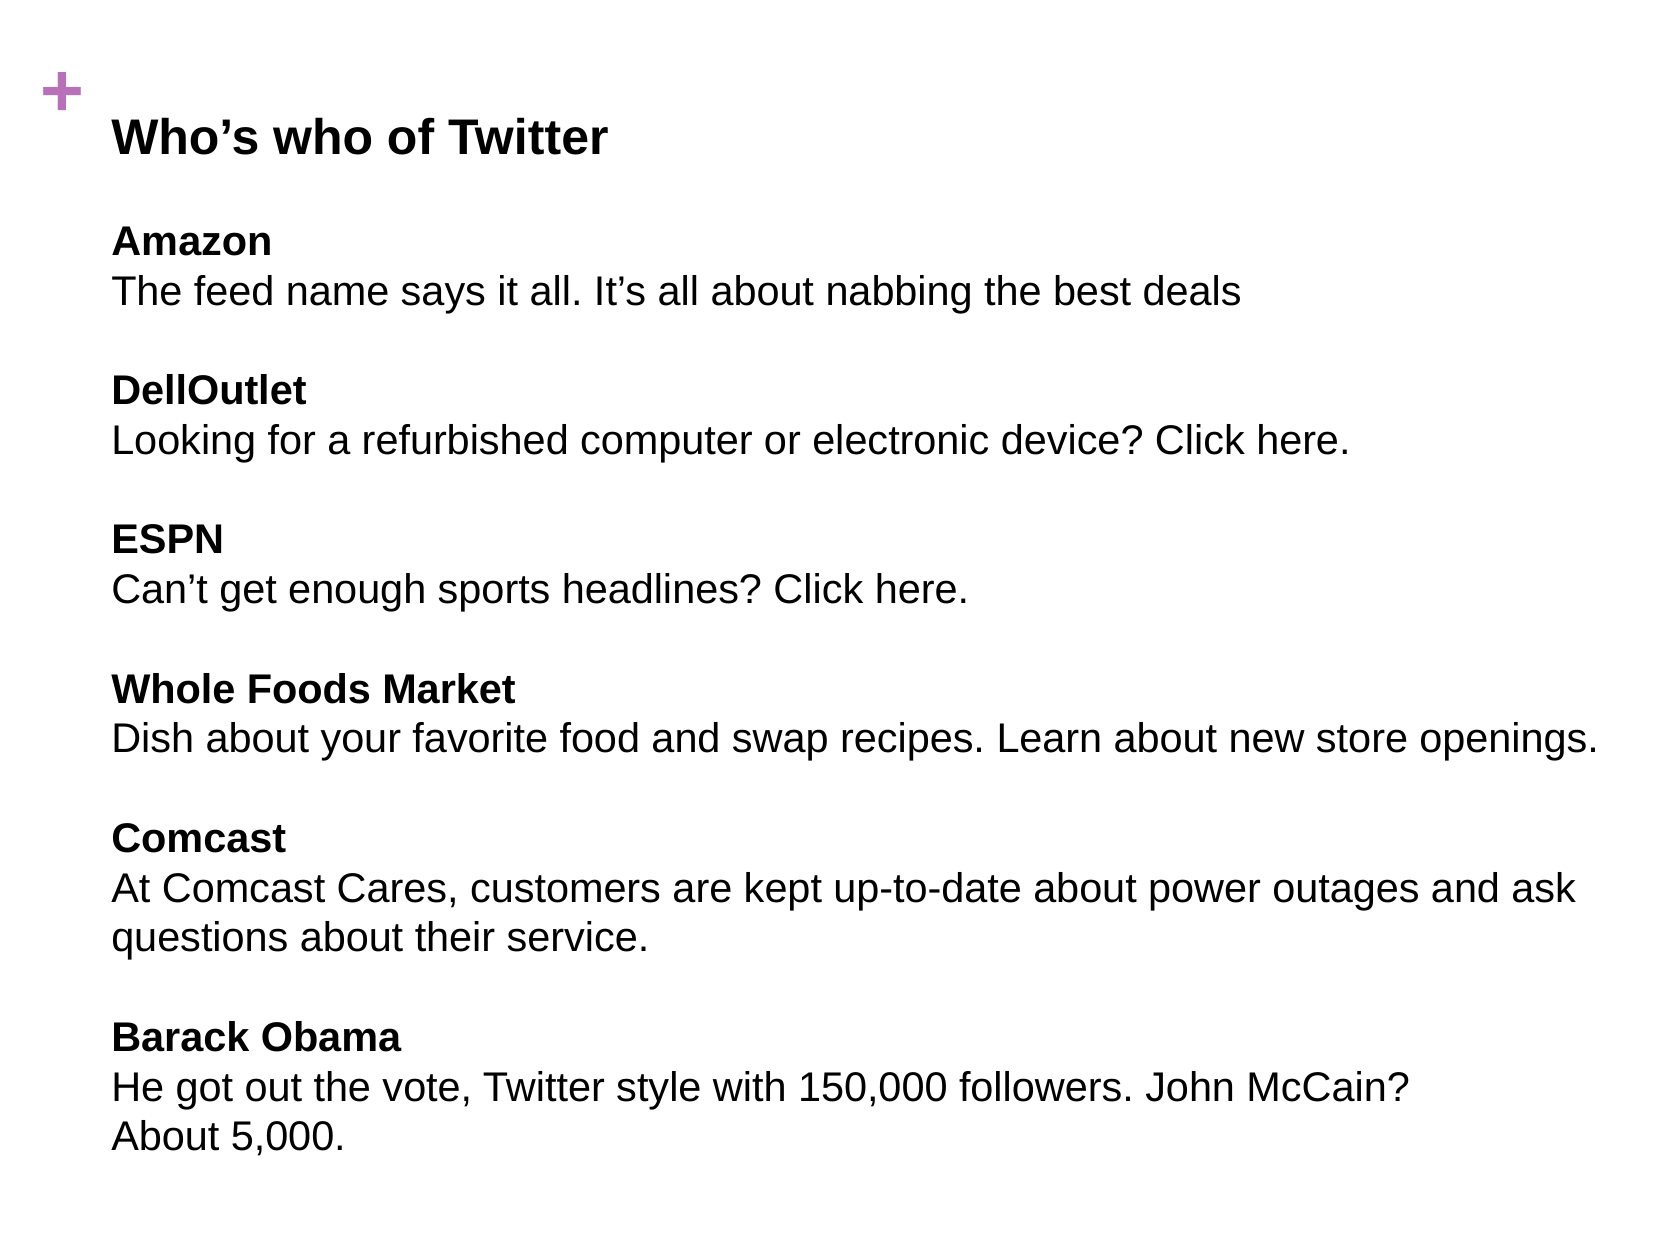

Who’s who of Twitter
Amazon
The feed name says it all. It’s all about nabbing the best deals
DellOutlet
Looking for a refurbished computer or electronic device? Click here.
ESPN
Can’t get enough sports headlines? Click here.
Whole Foods Market
Dish about your favorite food and swap recipes. Learn about new store openings.
Comcast
At Comcast Cares, customers are kept up-to-date about power outages and ask questions about their service.
Barack Obama
He got out the vote, Twitter style with 150,000 followers. John McCain?
About 5,000.